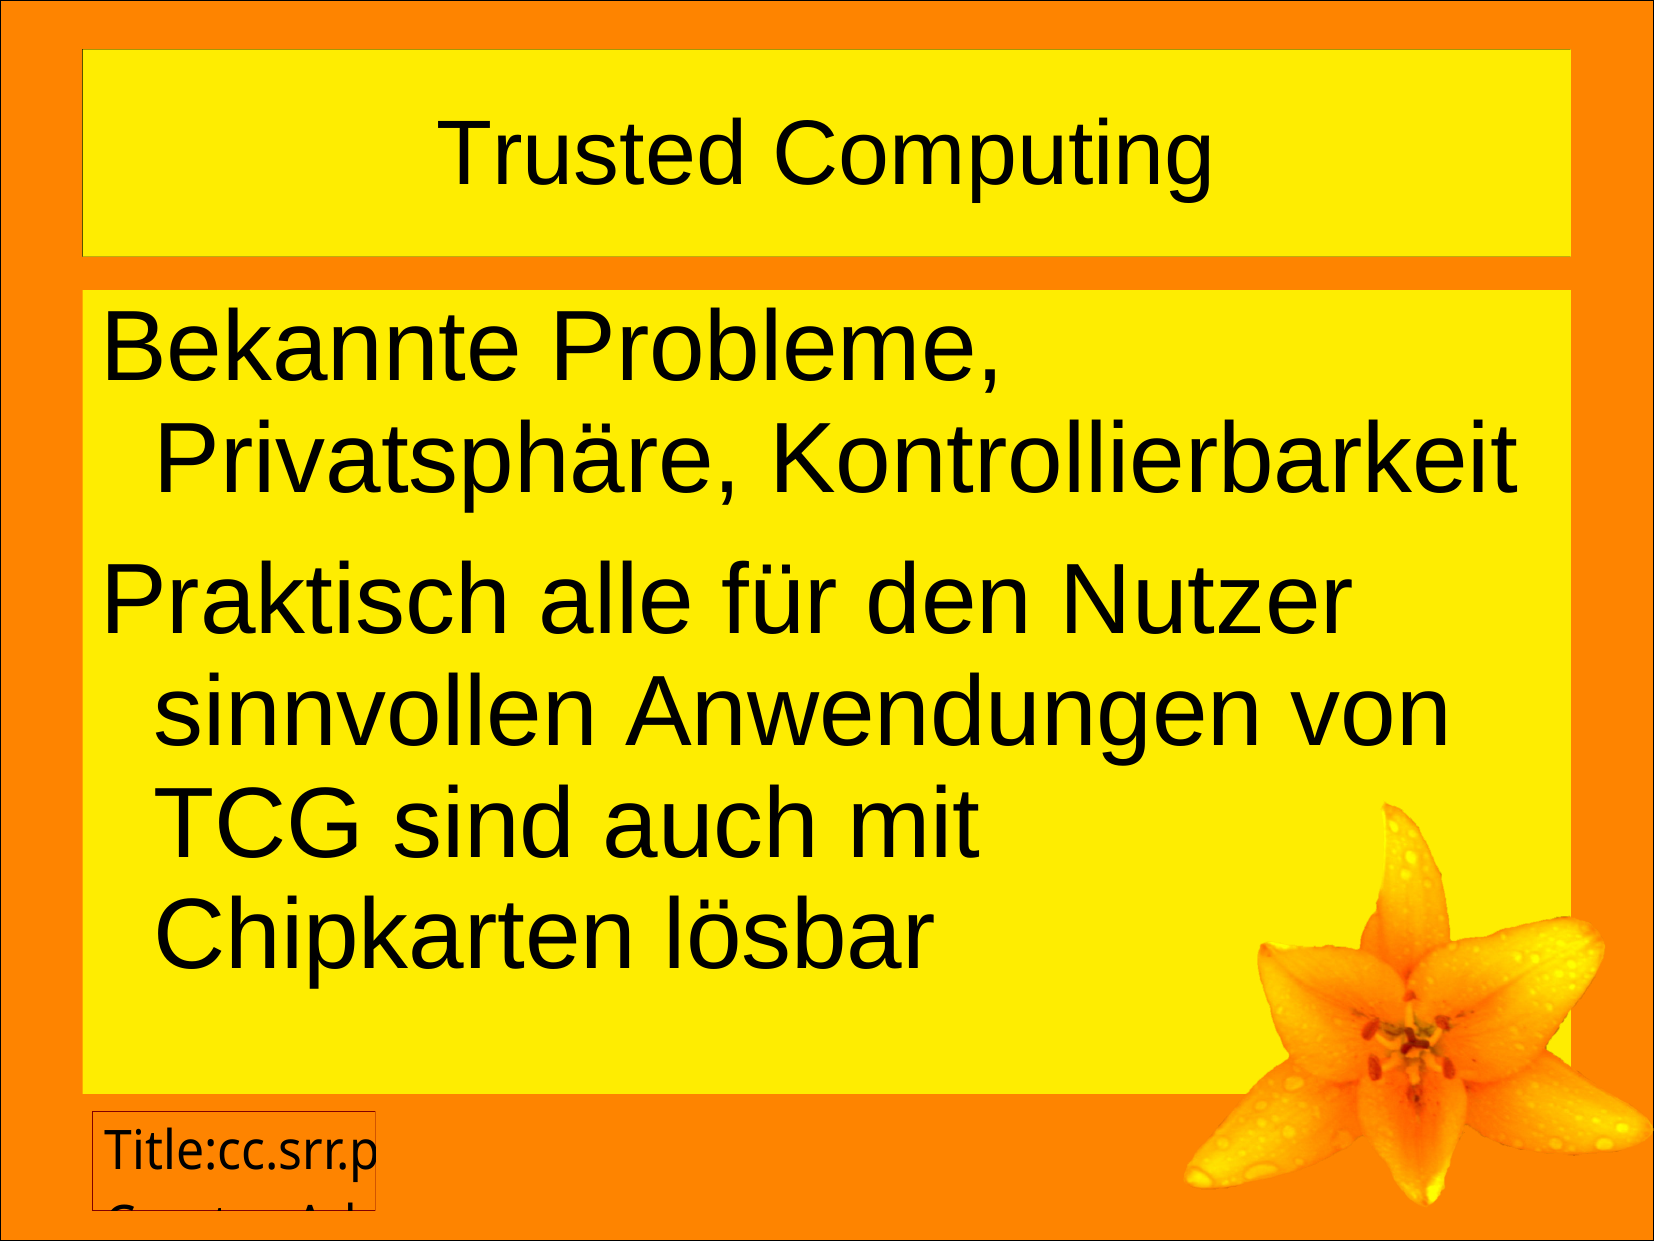

# Trusted Computing
Bekannte Probleme, Privatsphäre, Kontrollierbarkeit
Praktisch alle für den Nutzer sinnvollen Anwendungen von TCG sind auch mit
Chipkarten lösbar